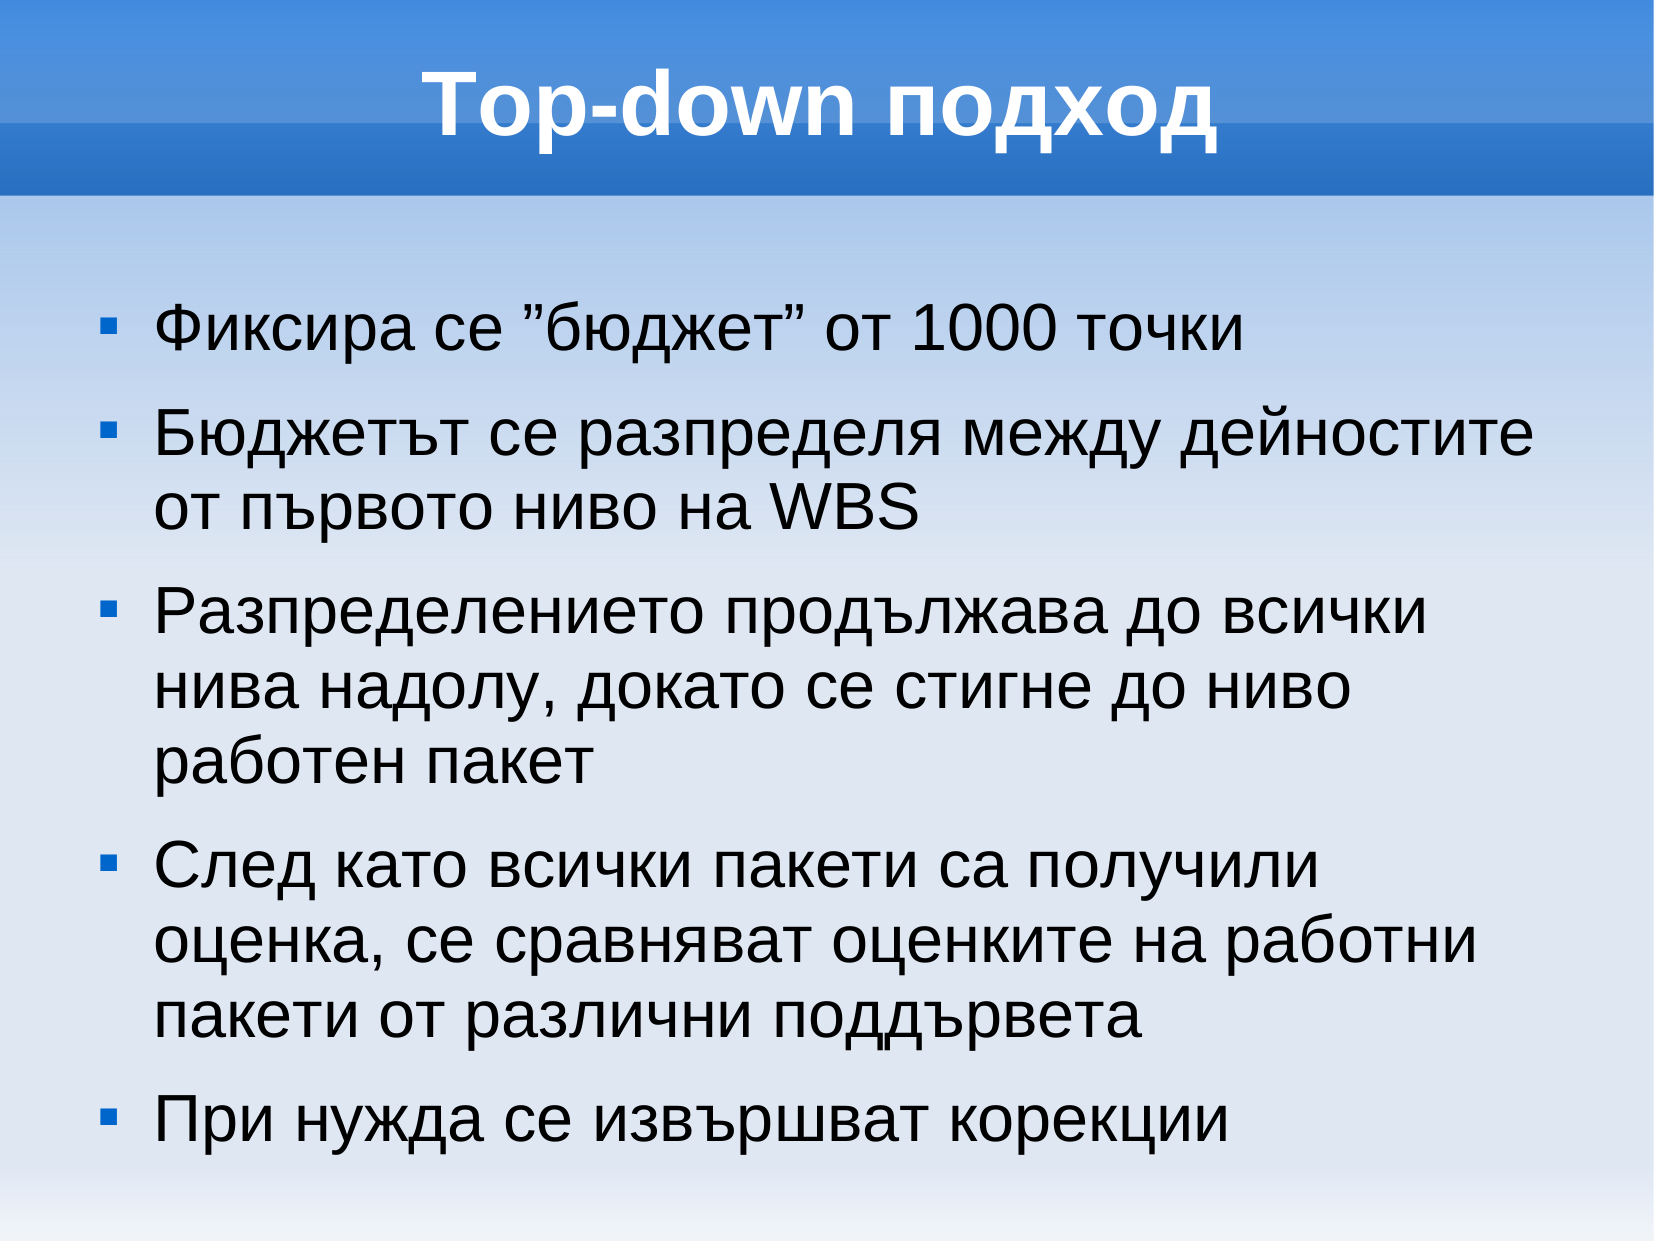

# Top-down подход
Фиксира се ”бюджет” от 1000 точки
Бюджетът се разпределя между дейностите от първото ниво на WBS
Разпределението продължава до всички нива надолу, докато се стигне до ниво работен пакет
След като всички пакети са получили оценка, се сравняват оценките на работни пакети от различни поддървета
При нужда се извършват корекции